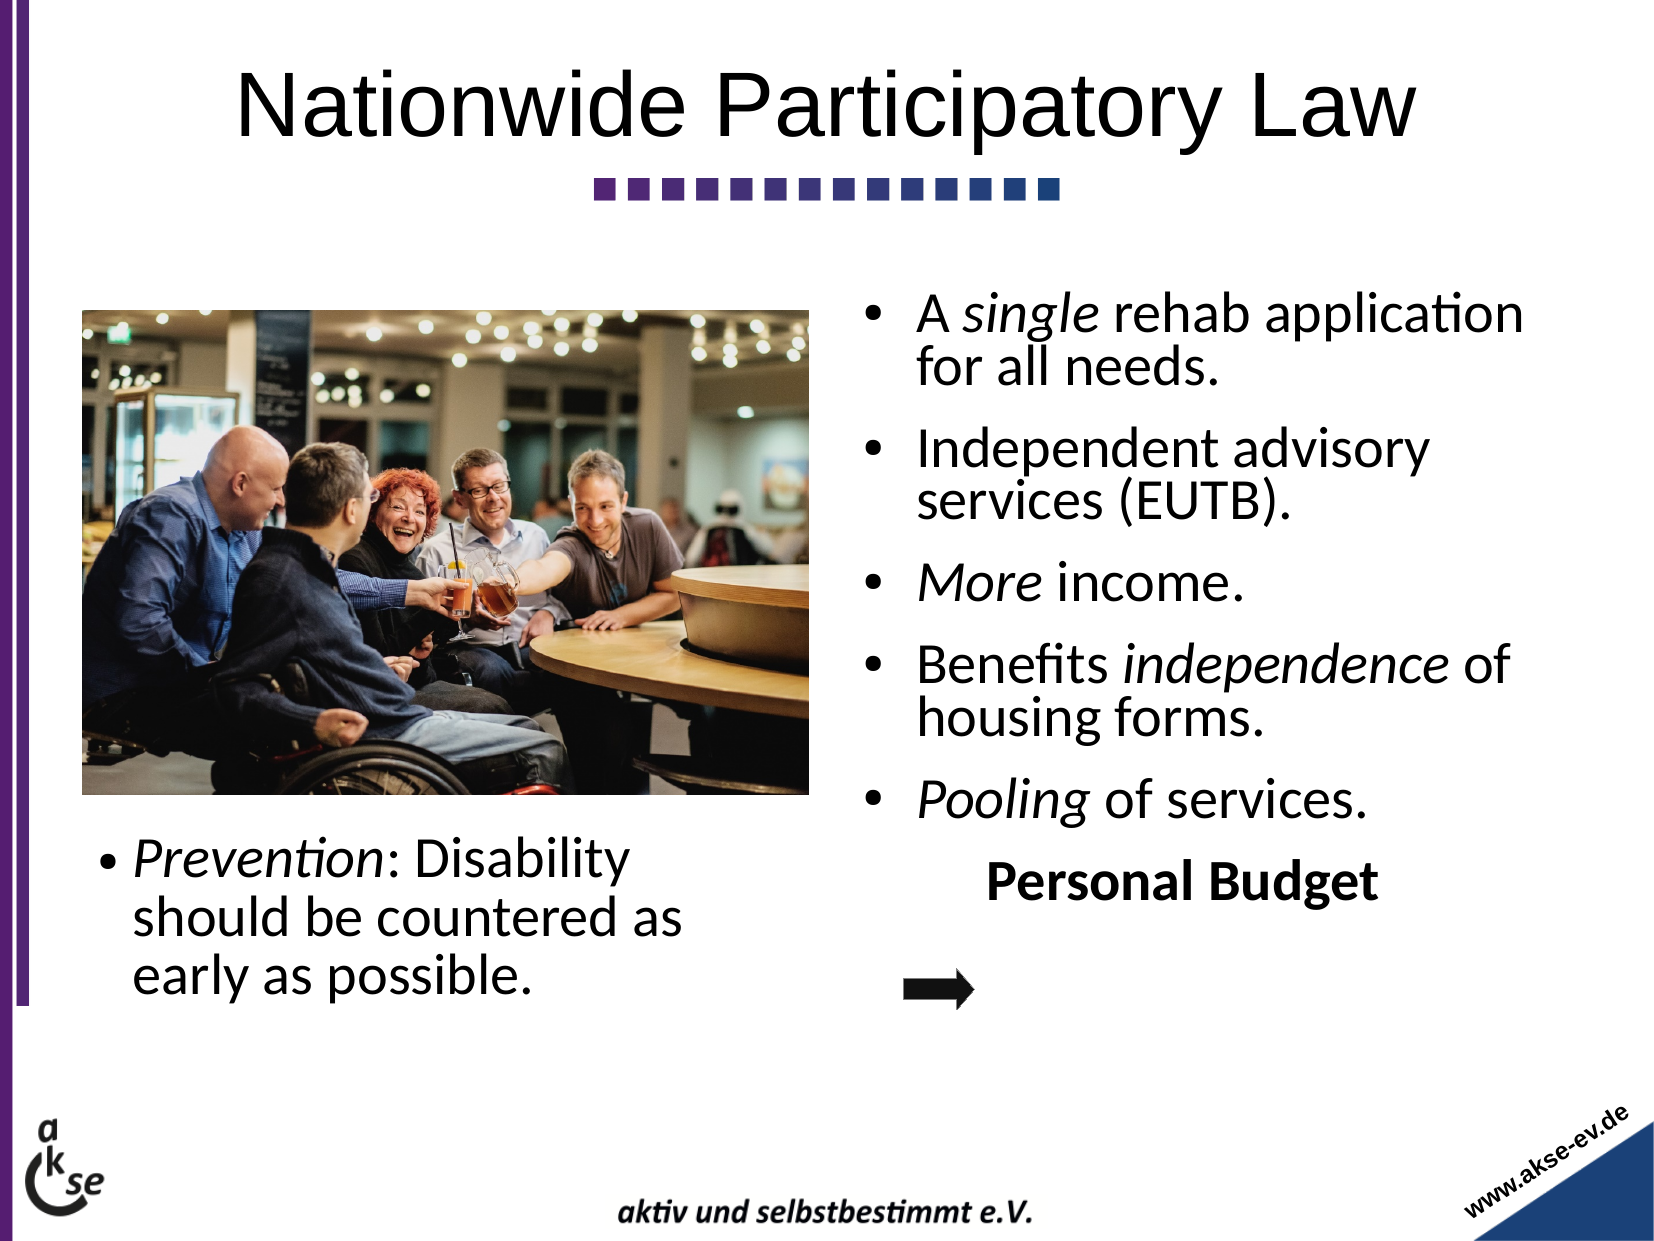

# Nationwide Participatory Law
A single rehab application for all needs.
Independent advisory services (EUTB).
More income.
Benefits independence of housing forms.
Pooling of services.
Personal Budget
Prevention: Disability should be countered as early as possible.